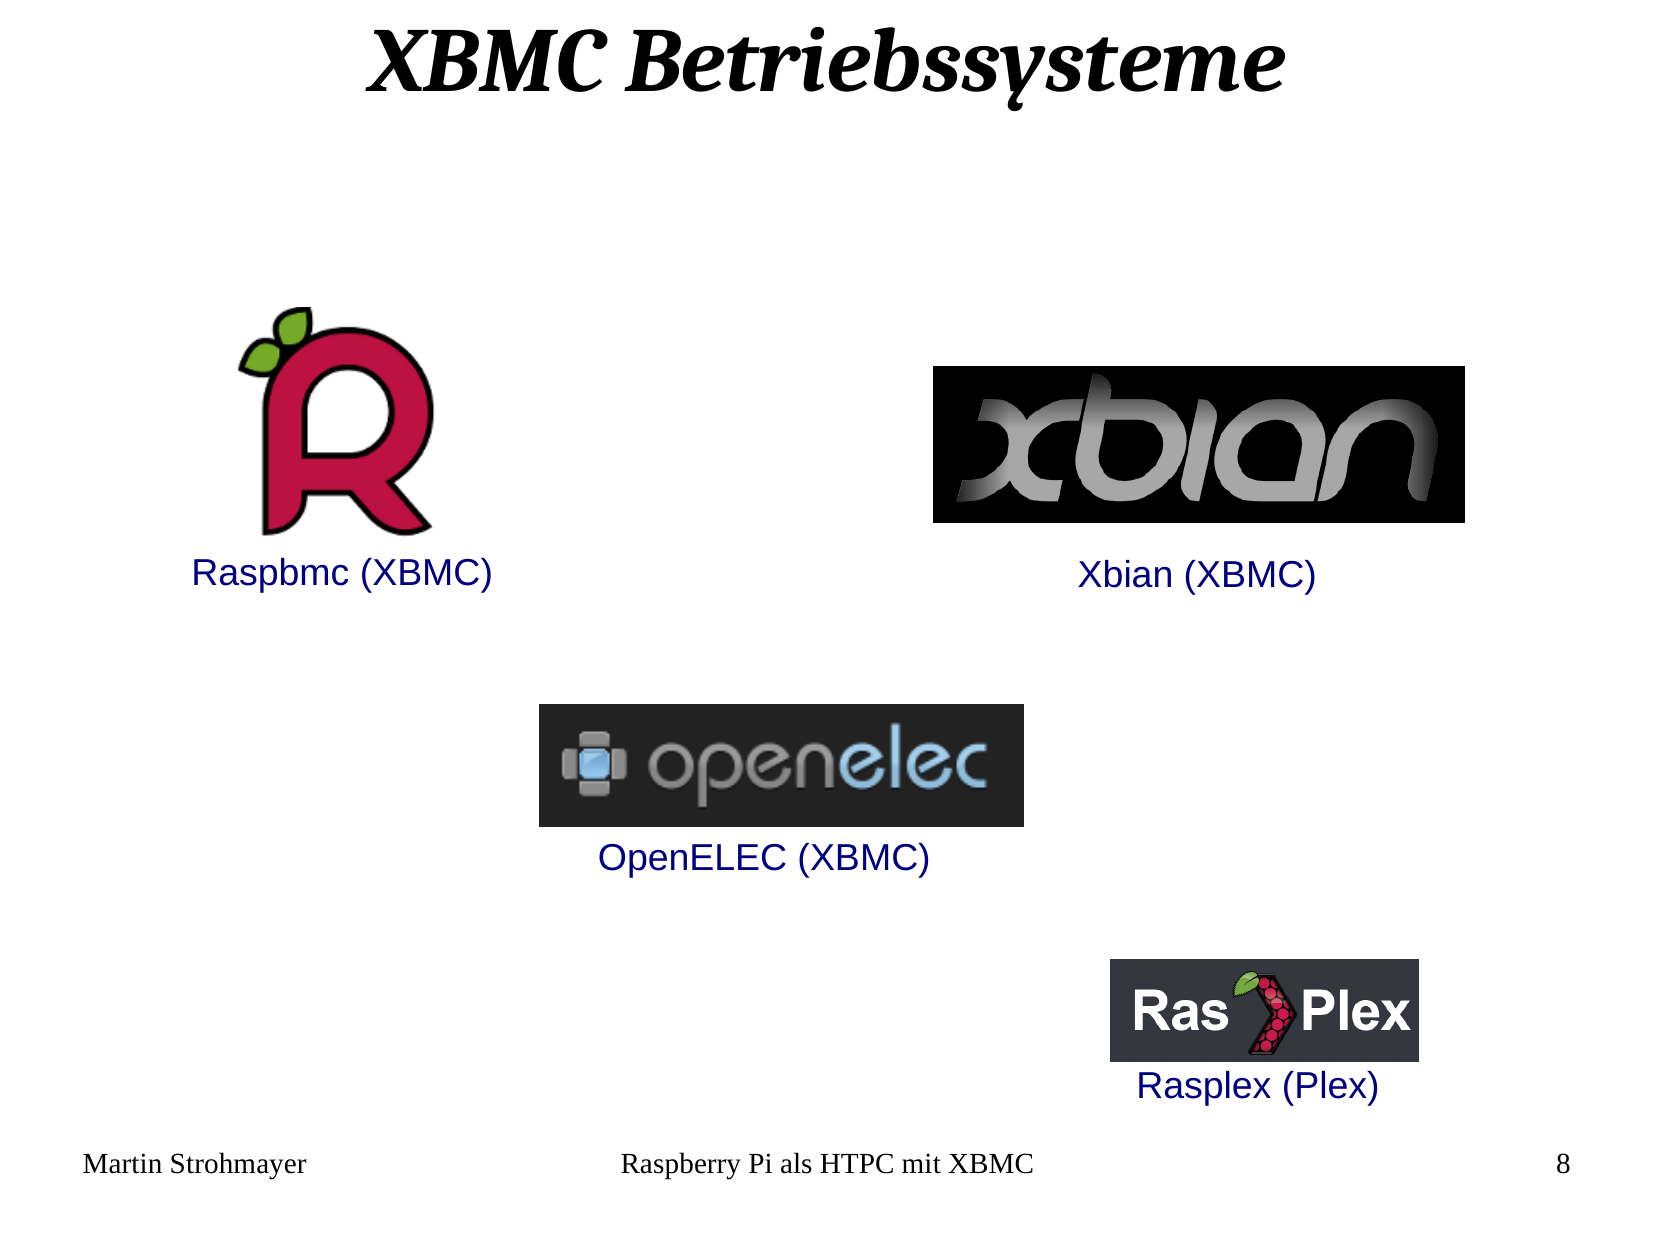

# XBMC Betriebssysteme
Raspbmc (XBMC)
Xbian (XBMC)
OpenELEC (XBMC)
Rasplex (Plex)
Martin Strohmayer
Raspberry Pi als HTPC mit XBMC
8